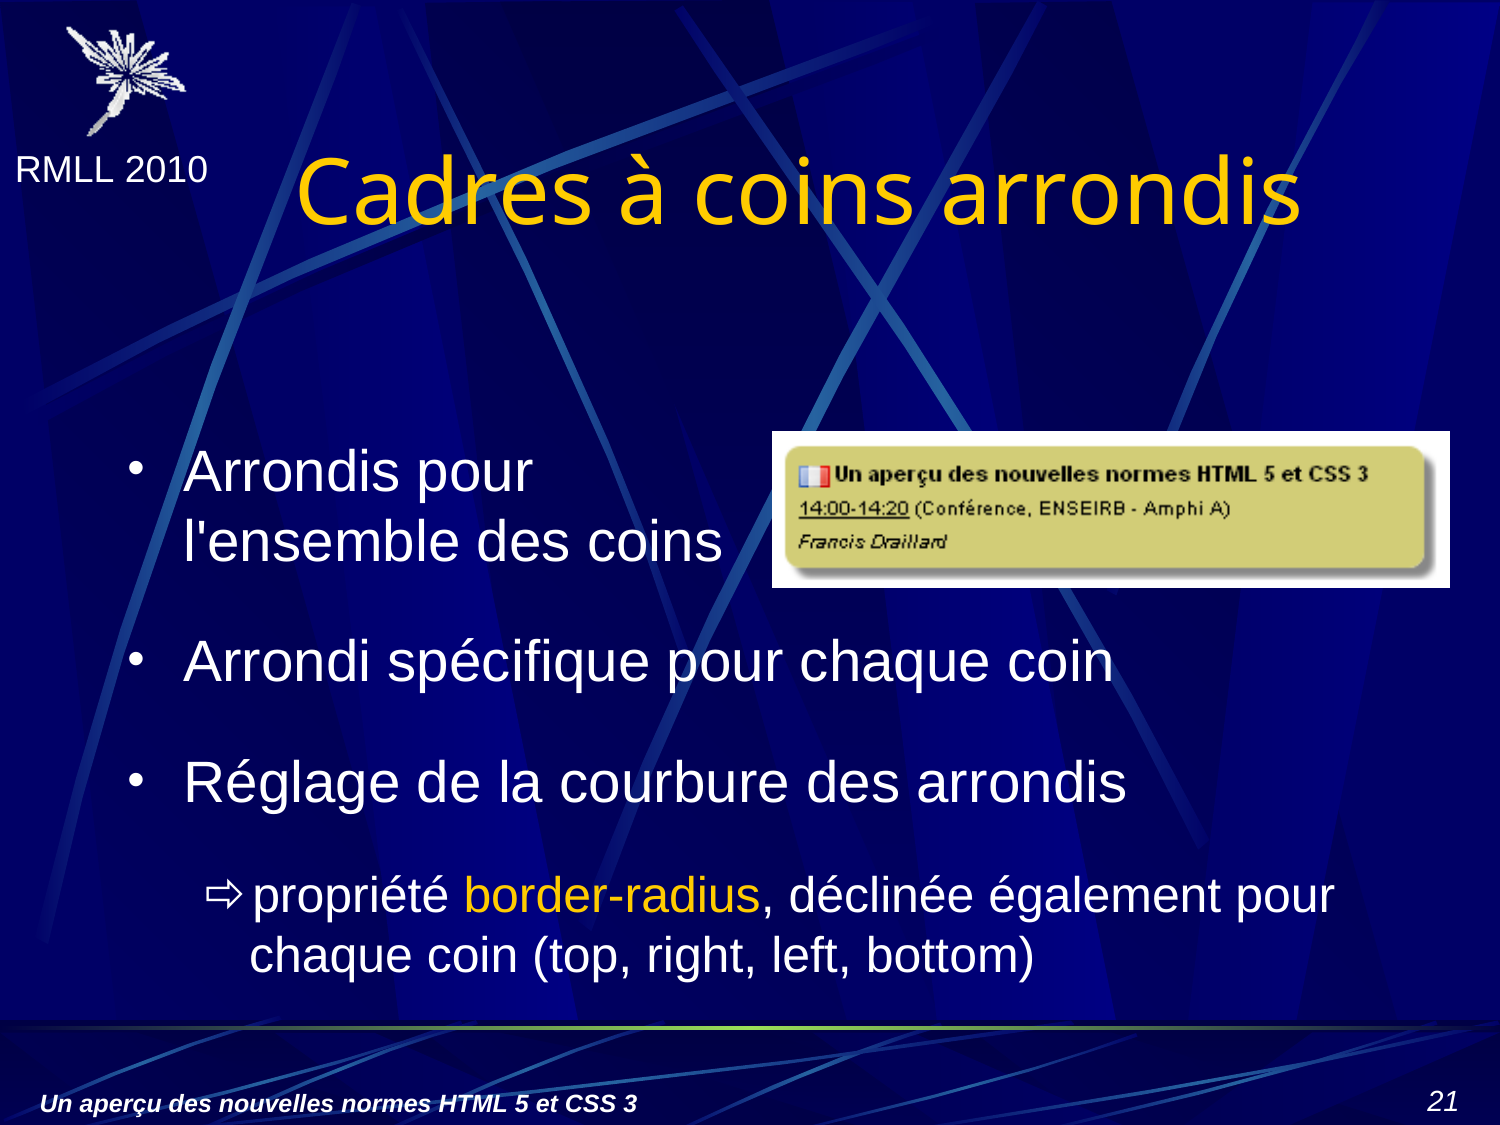

# Cadres à coins arrondis
Arrondis pour
l'ensemble des coins
Arrondi spécifique pour chaque coin
Réglage de la courbure des arrondis
propriété border-radius, déclinée également pour chaque coin (top, right, left, bottom)